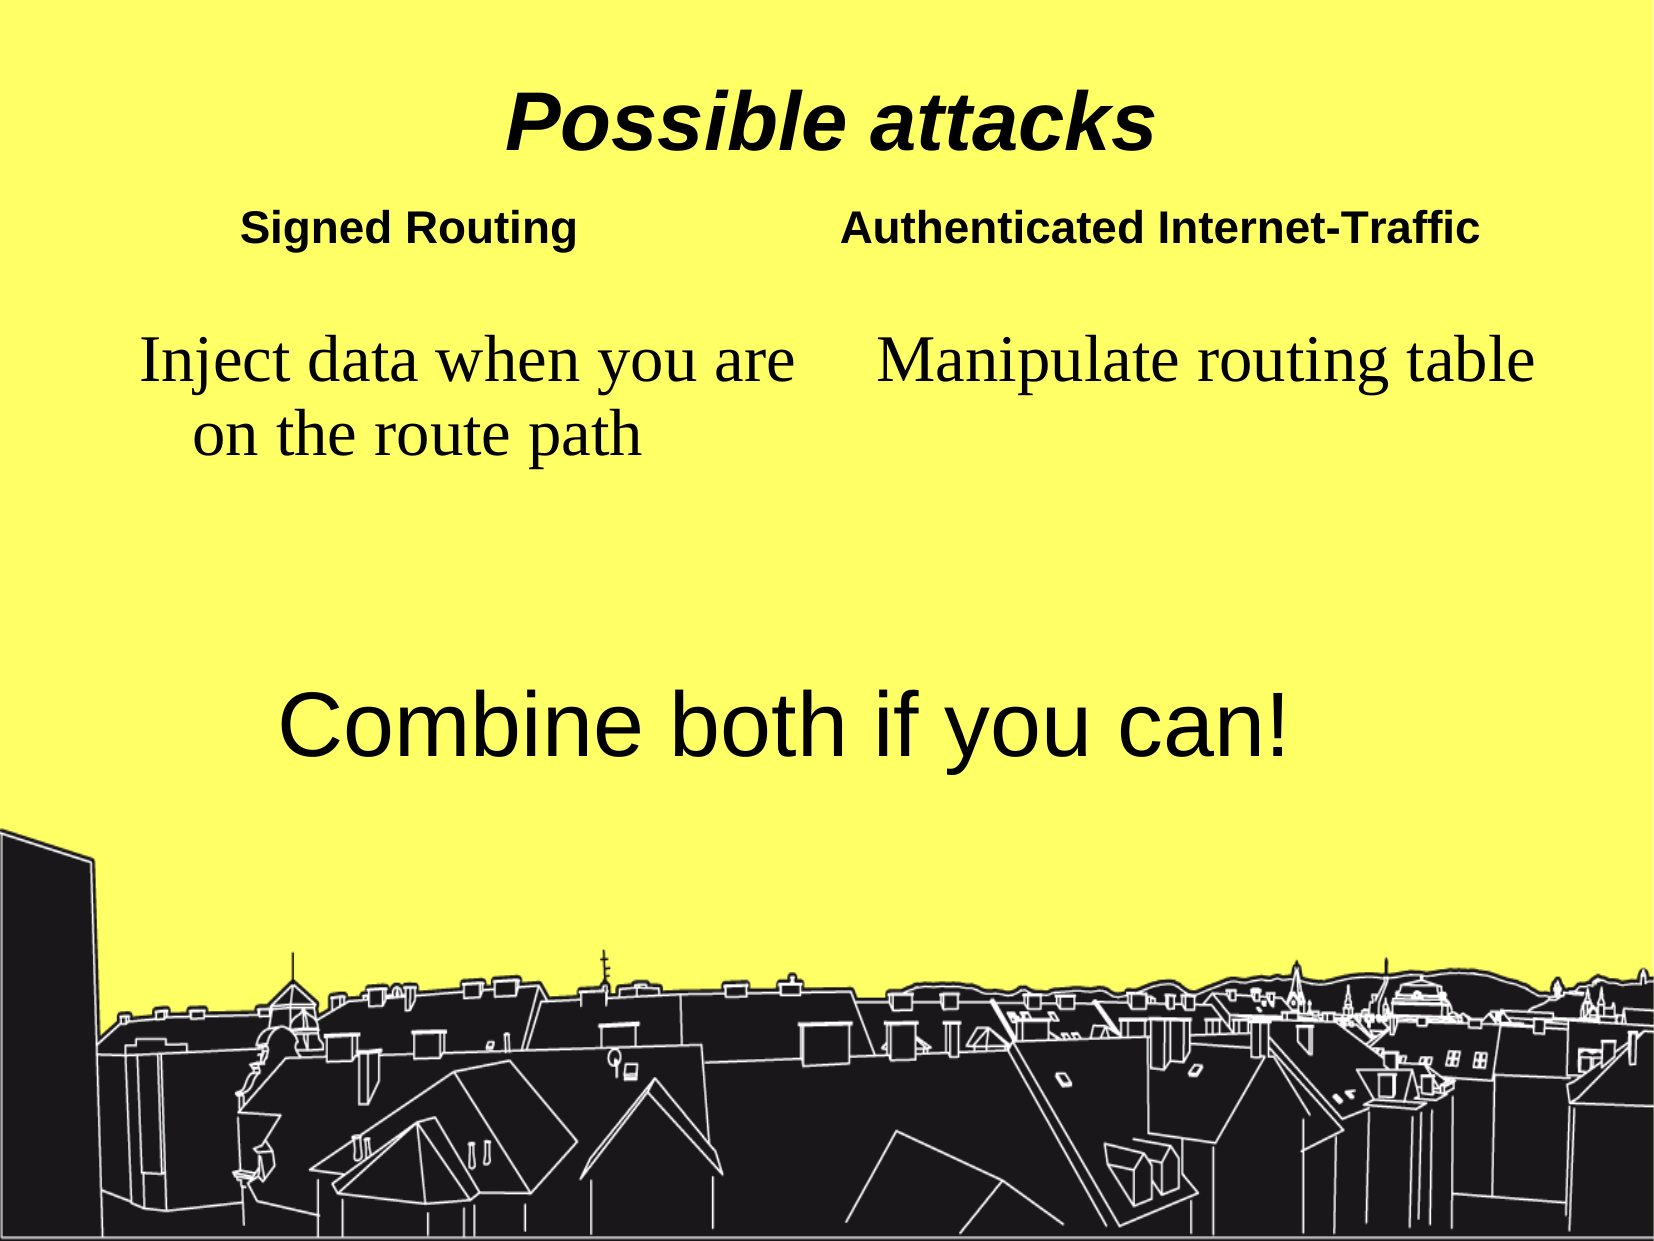

# Possible attacks
Signed Routing
Authenticated Internet-Traffic
Inject data when you are on the route path
Manipulate routing table
Combine both if you can!